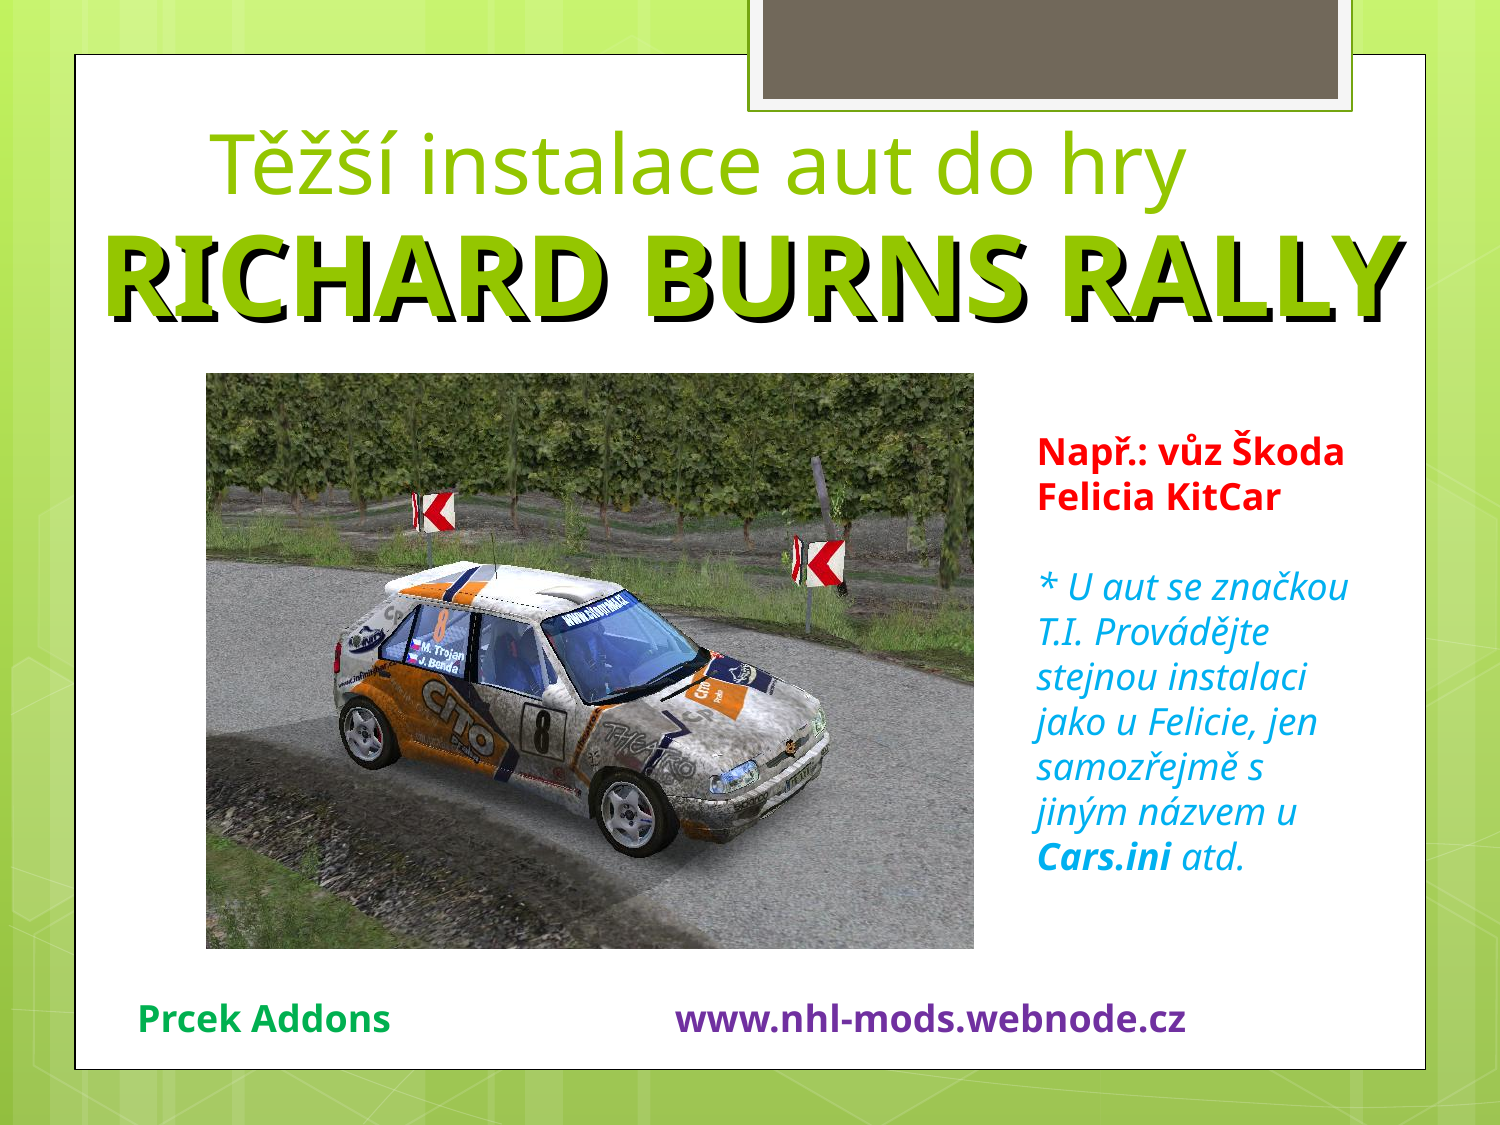

# Těžší instalace aut do hry
RichARD BURNS RALLY
Např.: vůz Škoda Felicia KitCar
* U aut se značkou T.I. Provádějte stejnou instalaci jako u Felicie, jen samozřejmě s jiným názvem u Cars.ini atd.
Prcek Addons 			 www.nhl-mods.webnode.cz